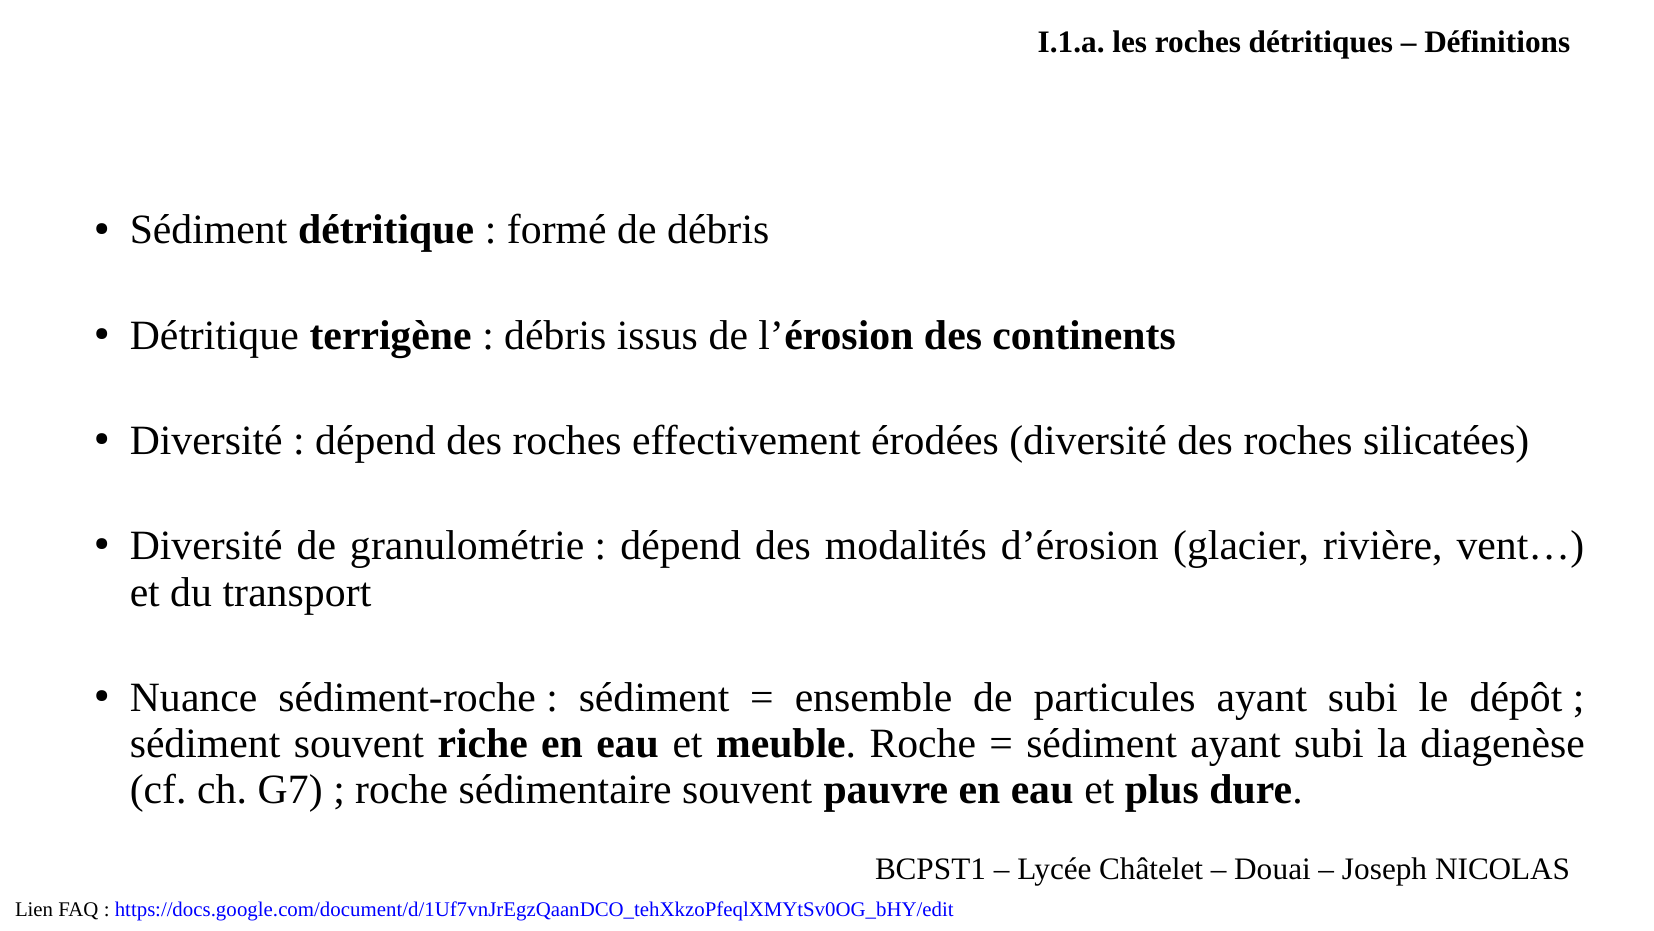

I.1.a. les roches détritiques – Définitions
Sédiment détritique : formé de débris
Détritique terrigène : débris issus de l’érosion des continents
Diversité : dépend des roches effectivement érodées (diversité des roches silicatées)
Diversité de granulométrie : dépend des modalités d’érosion (glacier, rivière, vent…) et du transport
Nuance sédiment-roche : sédiment = ensemble de particules ayant subi le dépôt ; sédiment souvent riche en eau et meuble. Roche = sédiment ayant subi la diagenèse (cf. ch. G7) ; roche sédimentaire souvent pauvre en eau et plus dure.
BCPST1 – Lycée Châtelet – Douai – Joseph NICOLAS
Lien FAQ : https://docs.google.com/document/d/1Uf7vnJrEgzQaanDCO_tehXkzoPfeqlXMYtSv0OG_bHY/edit